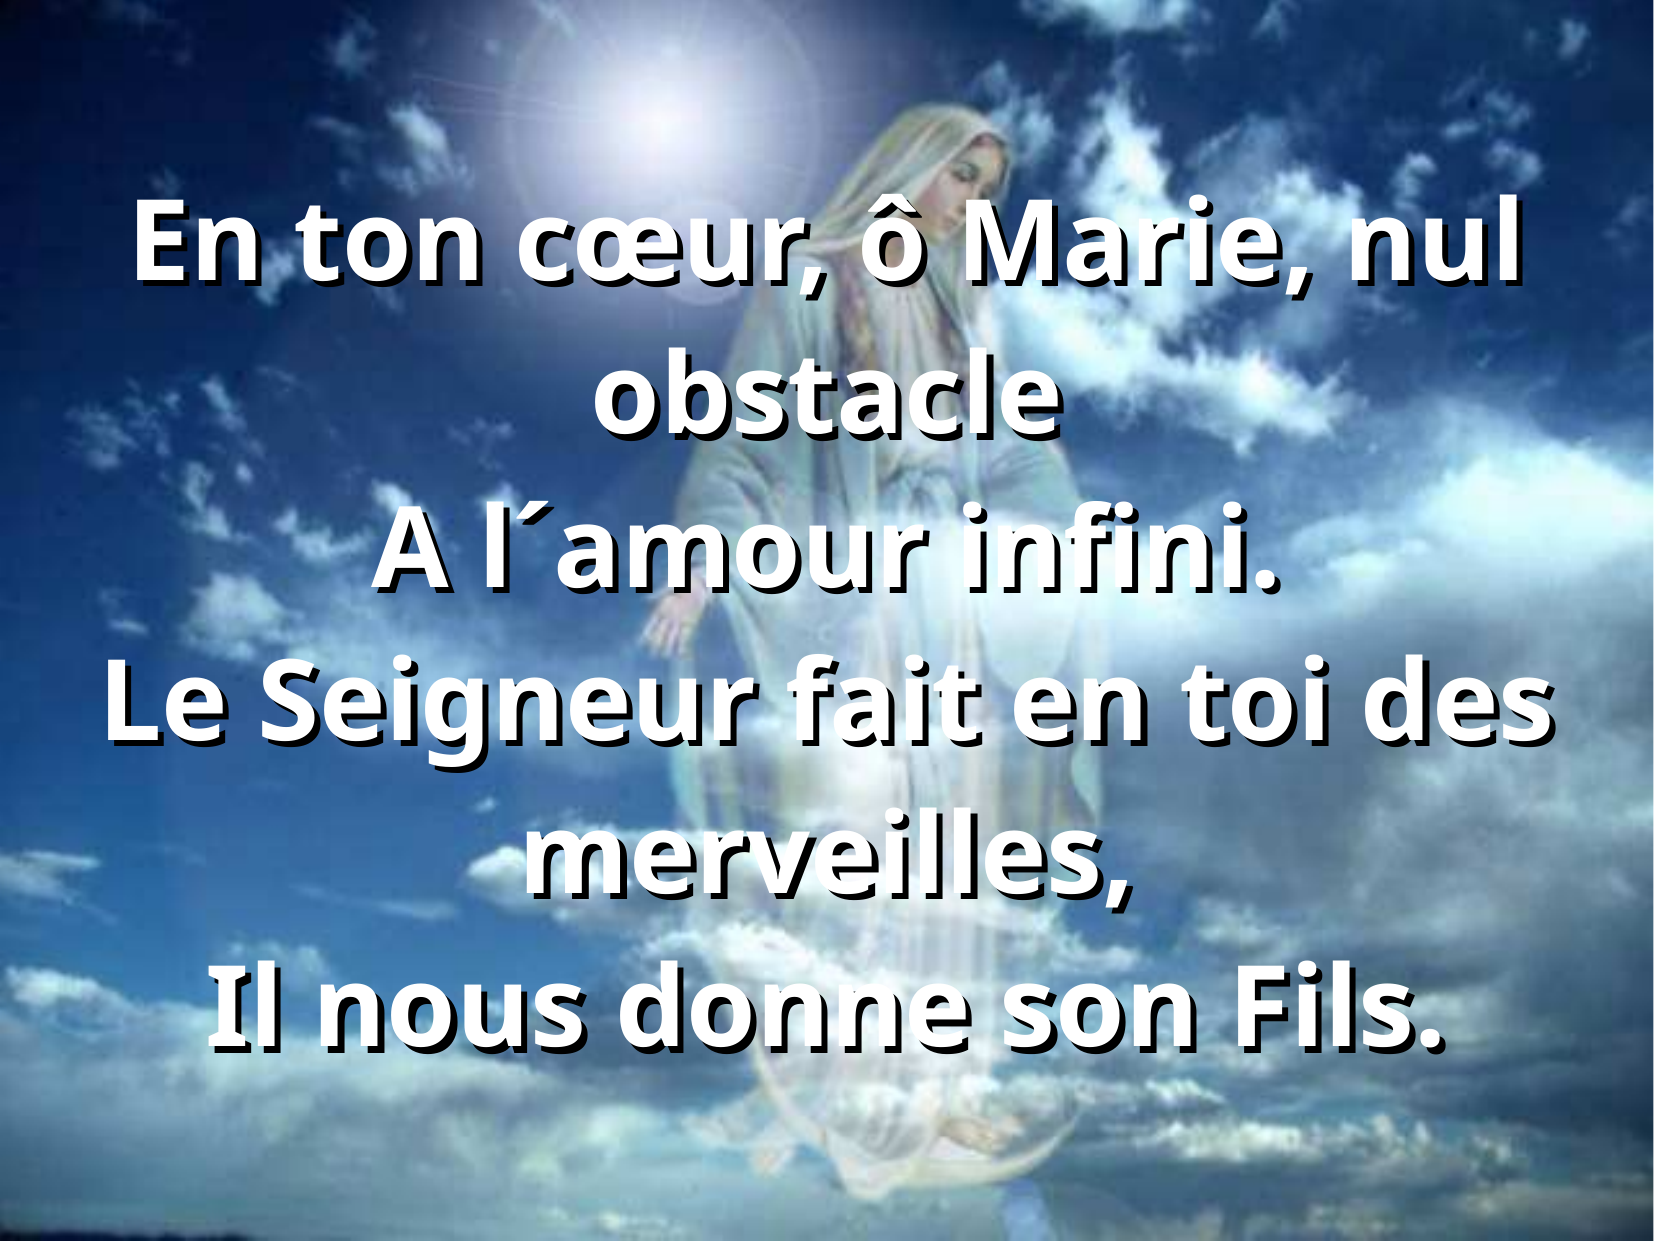

# En ton cœur, ô Marie, nul obstacle A l´amour infini. Le Seigneur fait en toi des merveilles, Il nous donne son Fils.